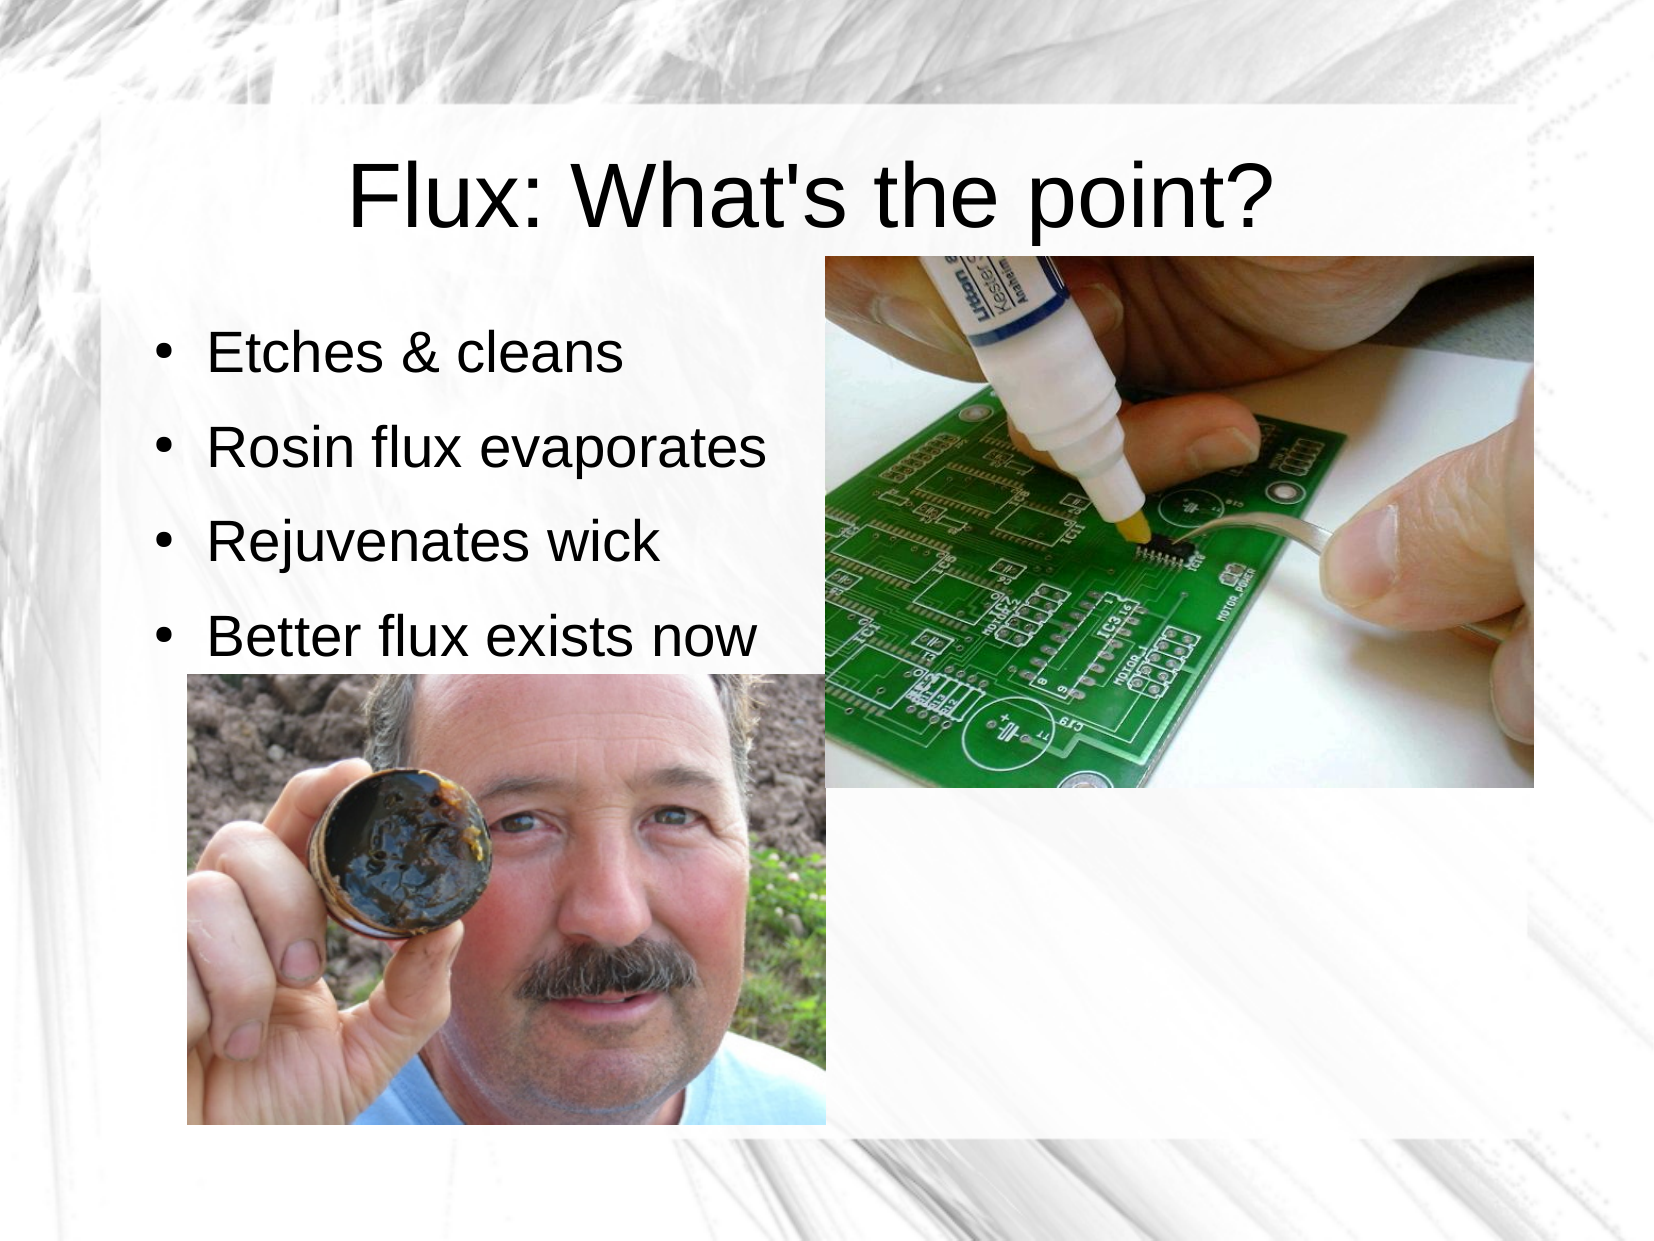

# Flux: What's the point?
Etches & cleans
Rosin flux evaporates
Rejuvenates wick
Better flux exists now